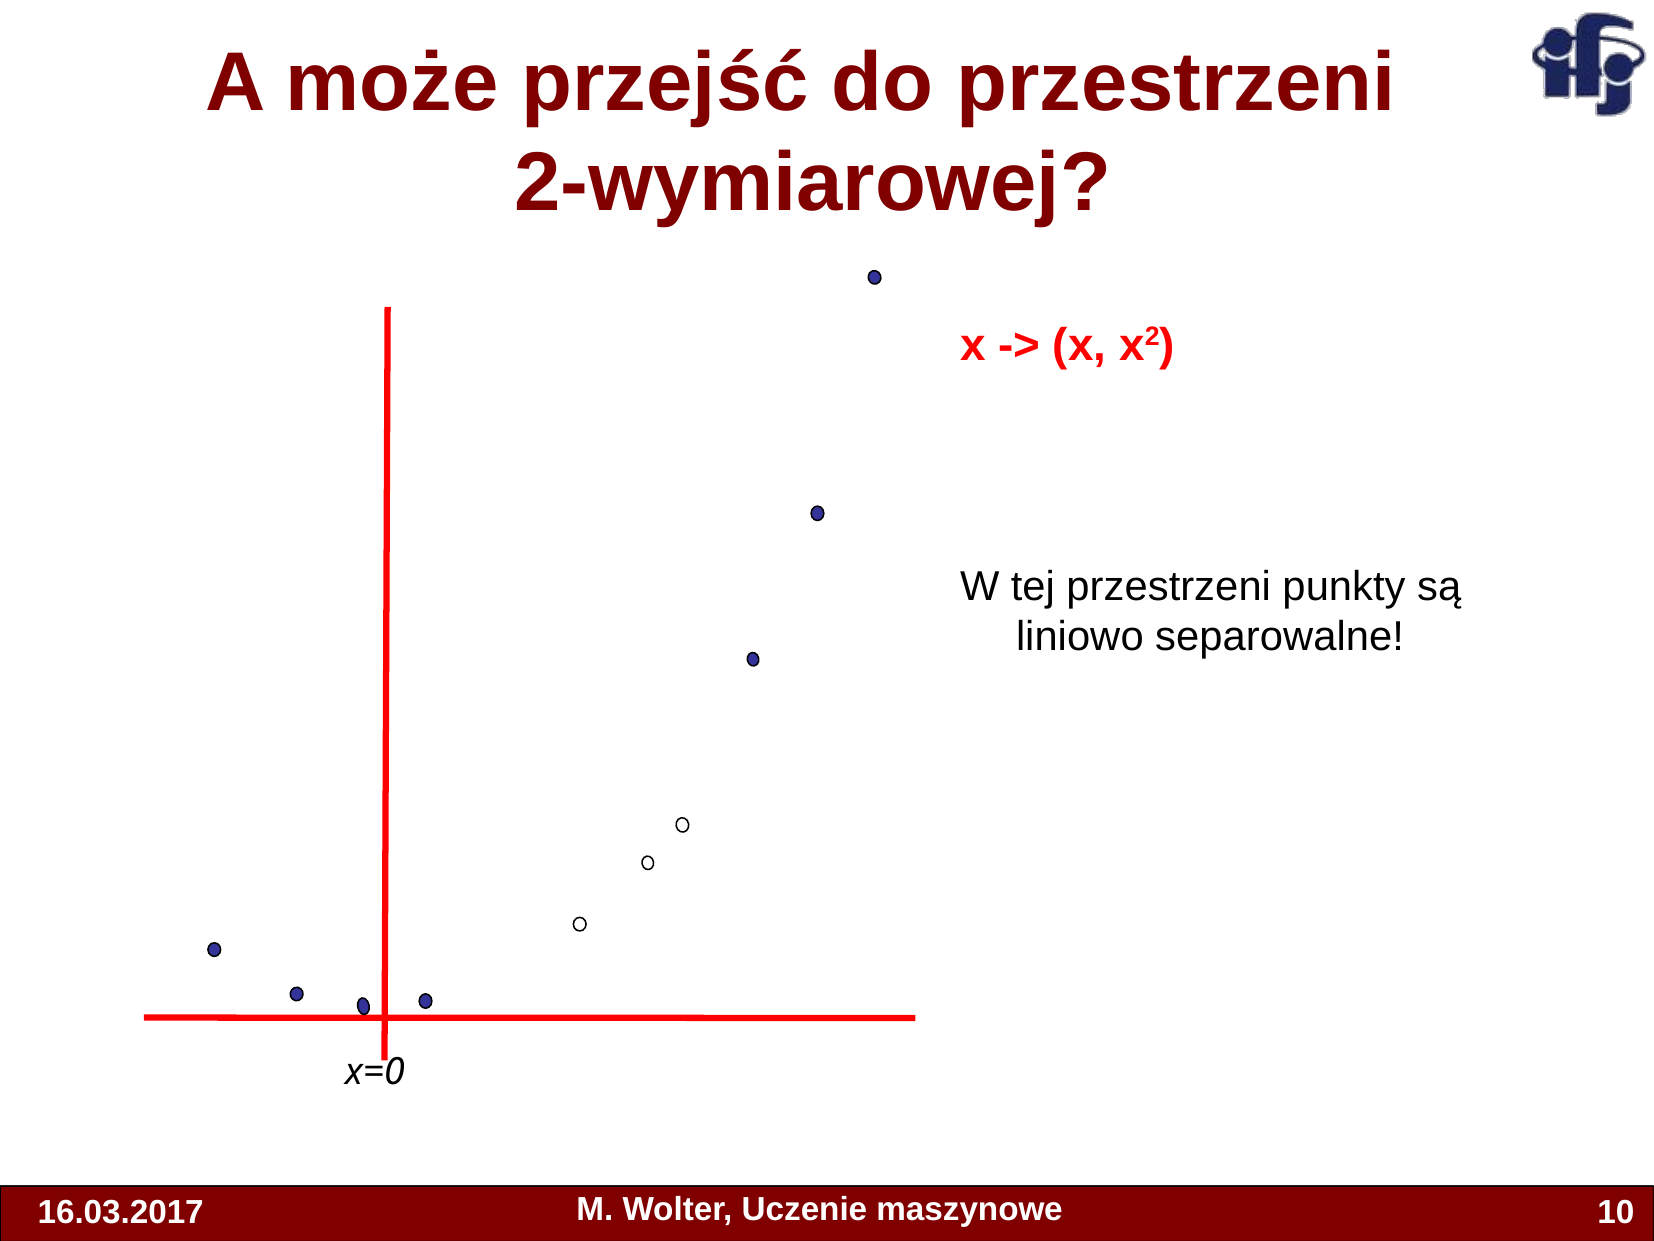

# A może przejść do przestrzeni 2-wymiarowej?
x -> (x, x2)
W tej przestrzeni punkty są liniowo separowalne!
x=0
7.11.2007
Marcin Wolter, "Support Vector Machines"